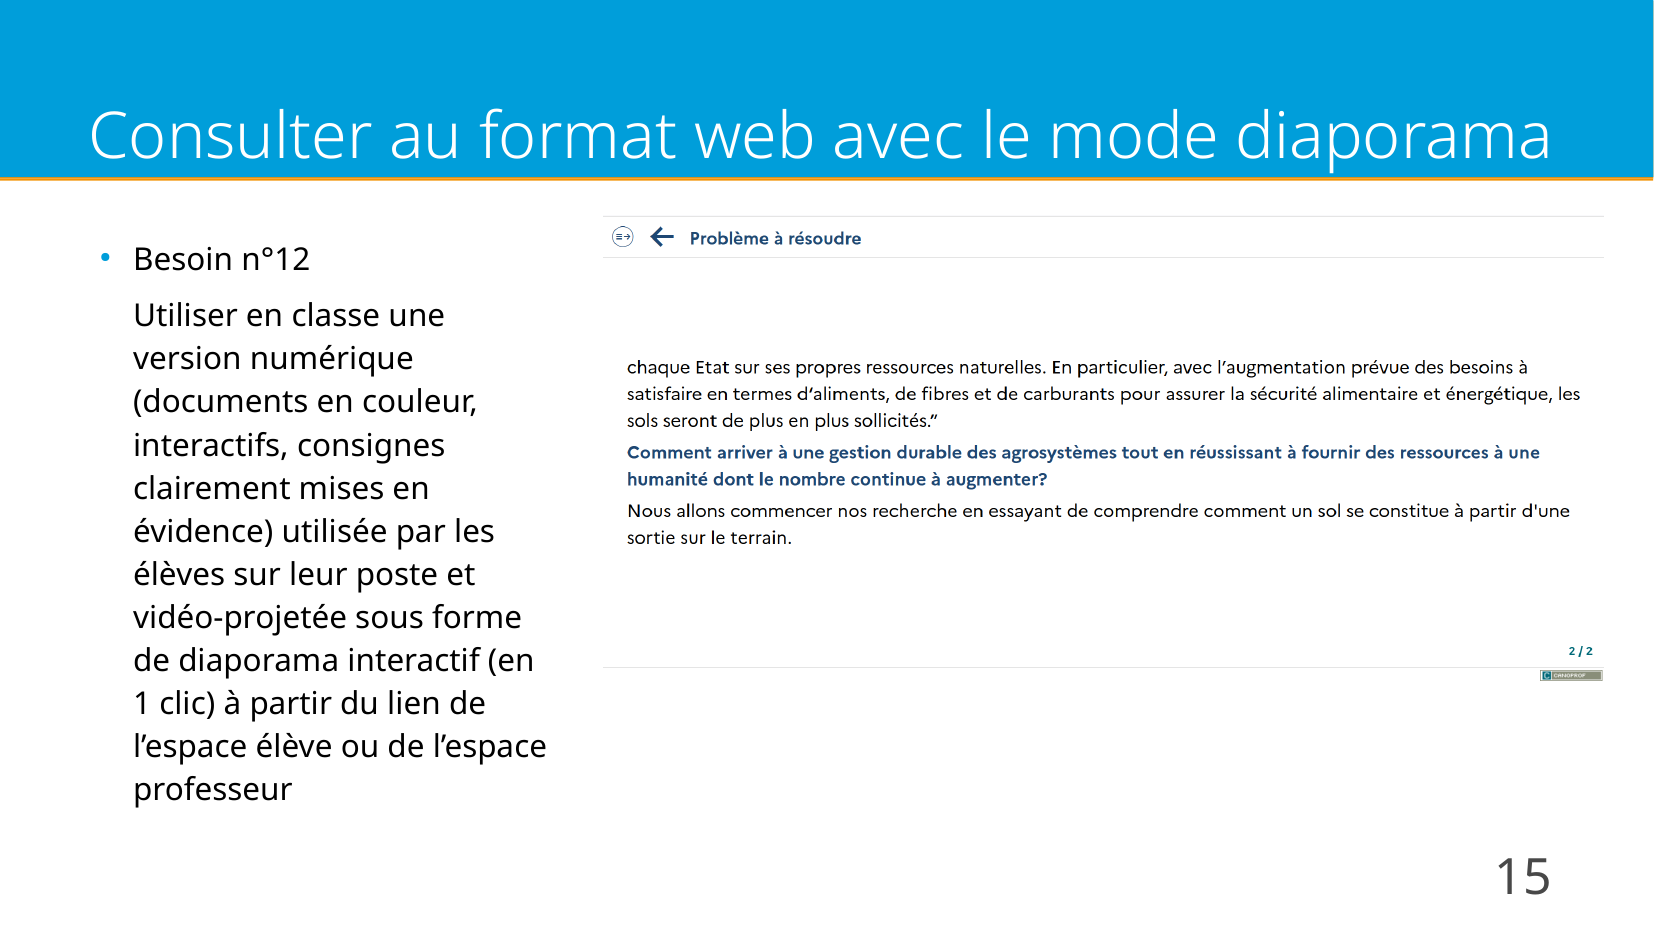

# Consulter au format web avec le mode diaporama
Besoin n°12
Utiliser en classe une version numérique (documents en couleur, interactifs, consignes clairement mises en évidence) utilisée par les élèves sur leur poste et vidéo-projetée sous forme de diaporama interactif (en 1 clic) à partir du lien de l’espace élève ou de l’espace professeur
15